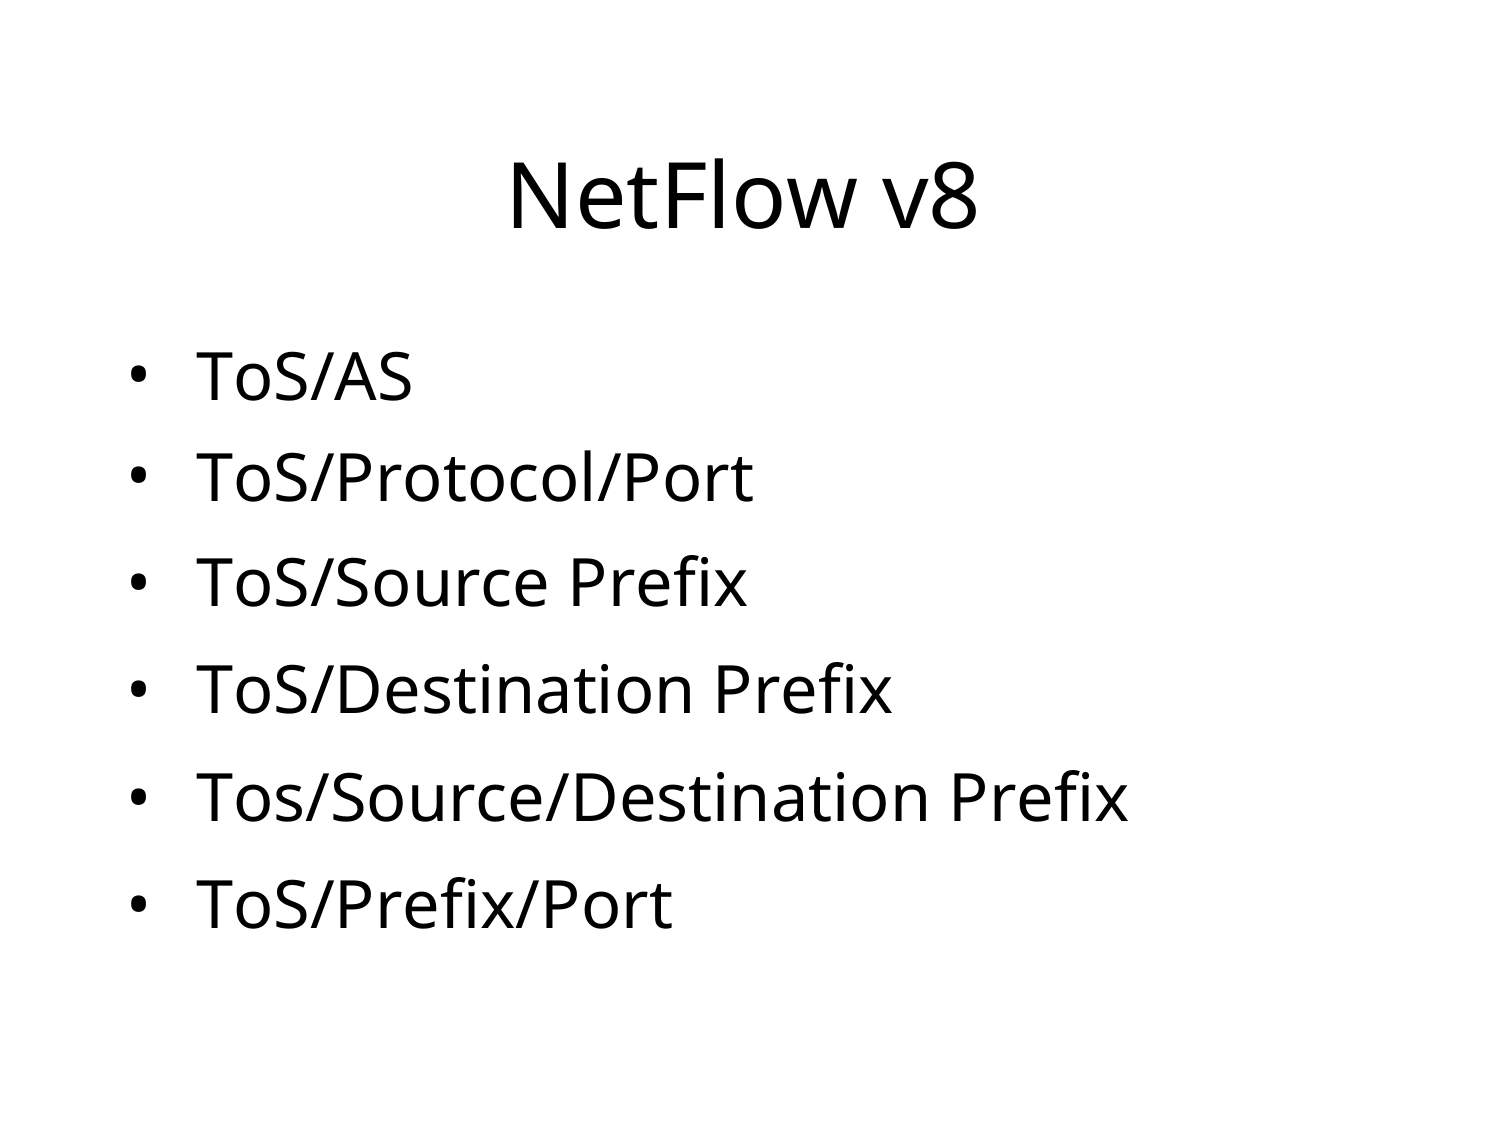

# NetFlow v8
ToS/AS
ToS/Protocol/Port
ToS/Source Prefix
ToS/Destination Prefix
Tos/Source/Destination Prefix
ToS/Prefix/Port